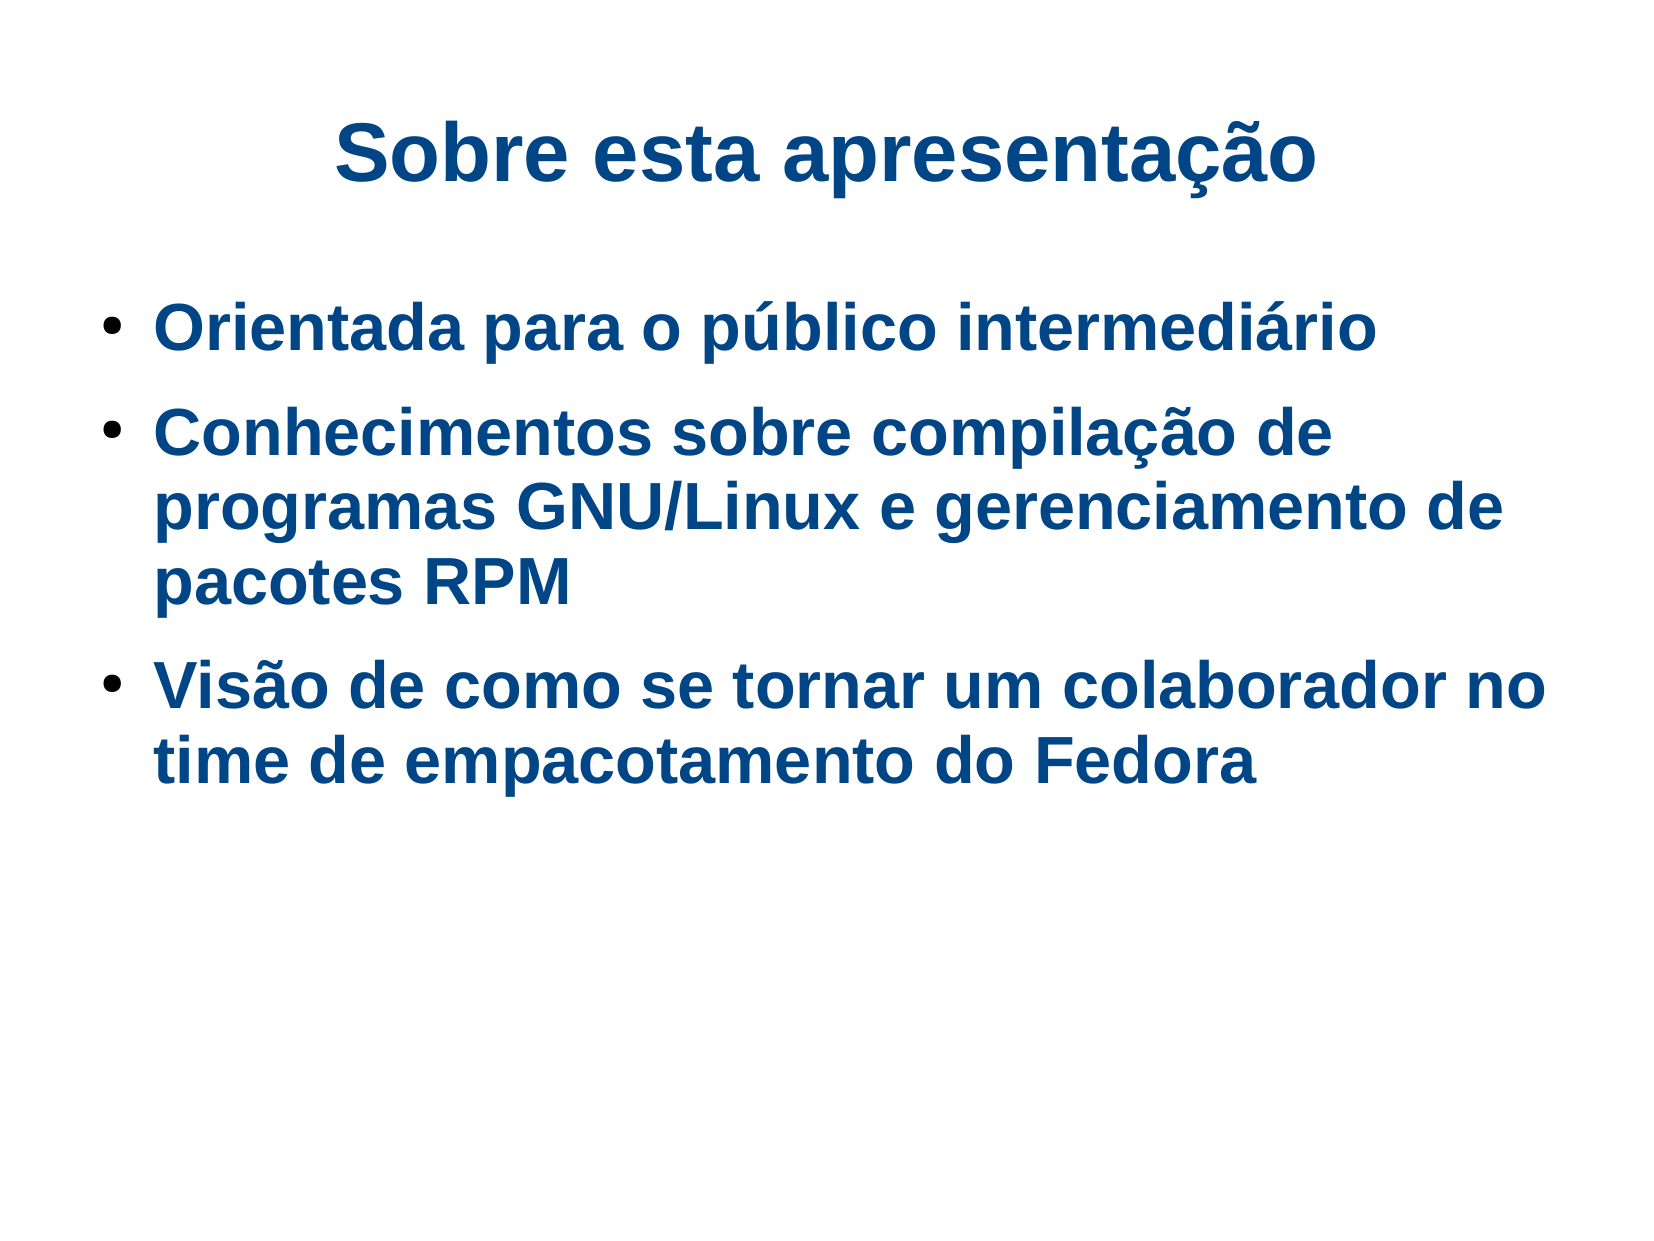

# Sobre esta apresentação
Orientada para o público intermediário
Conhecimentos sobre compilação de programas GNU/Linux e gerenciamento de pacotes RPM
Visão de como se tornar um colaborador no time de empacotamento do Fedora